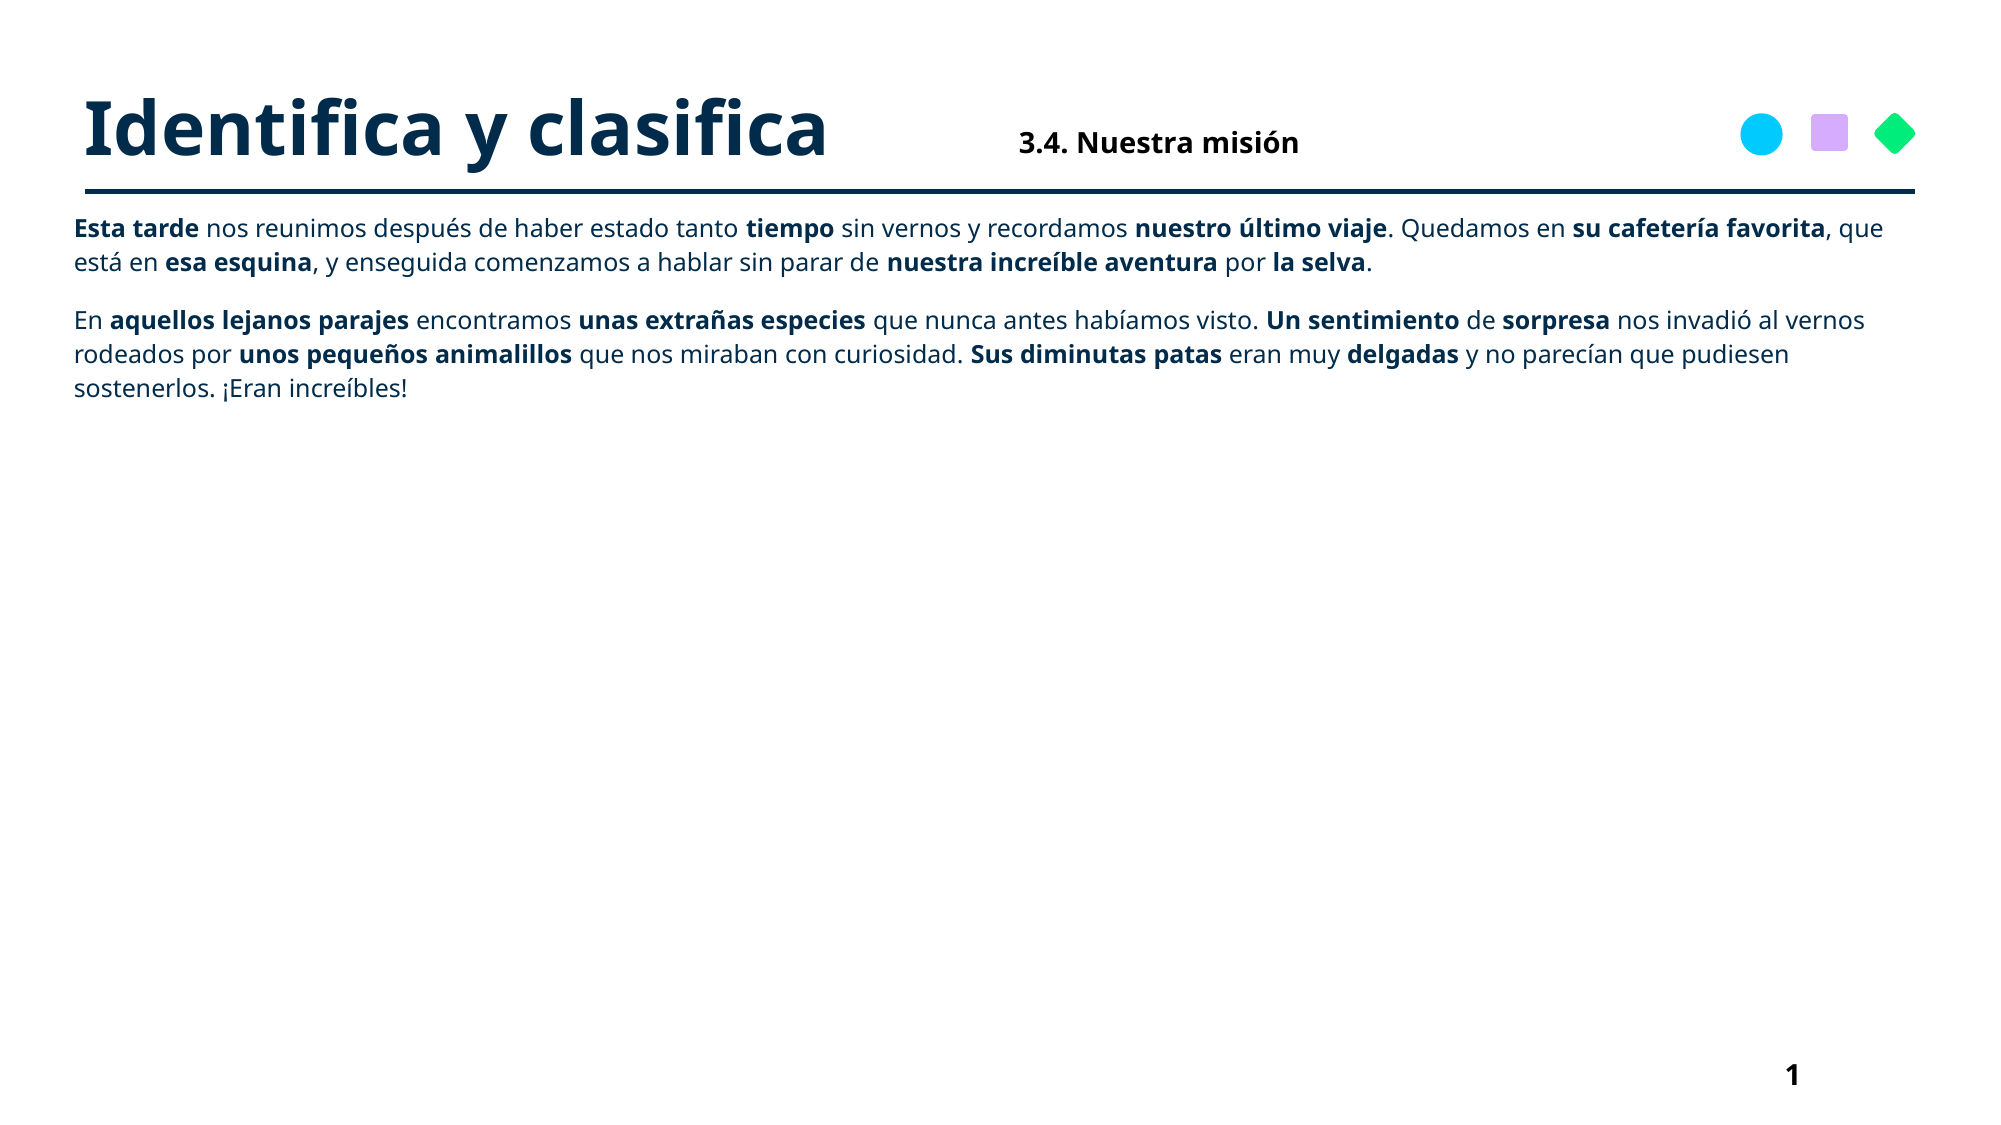

# Identifica y clasifica
3.4. Nuestra misión
Esta tarde nos reunimos después de haber estado tanto tiempo sin vernos y recordamos nuestro último viaje. Quedamos en su cafetería favorita, que está en esa esquina, y enseguida comenzamos a hablar sin parar de nuestra increíble aventura por la selva.
En aquellos lejanos parajes encontramos unas extrañas especies que nunca antes habíamos visto. Un sentimiento de sorpresa nos invadió al vernos rodeados por unos pequeños animalillos que nos miraban con curiosidad. Sus diminutas patas eran muy delgadas y no parecían que pudiesen sostenerlos. ¡Eran increíbles!